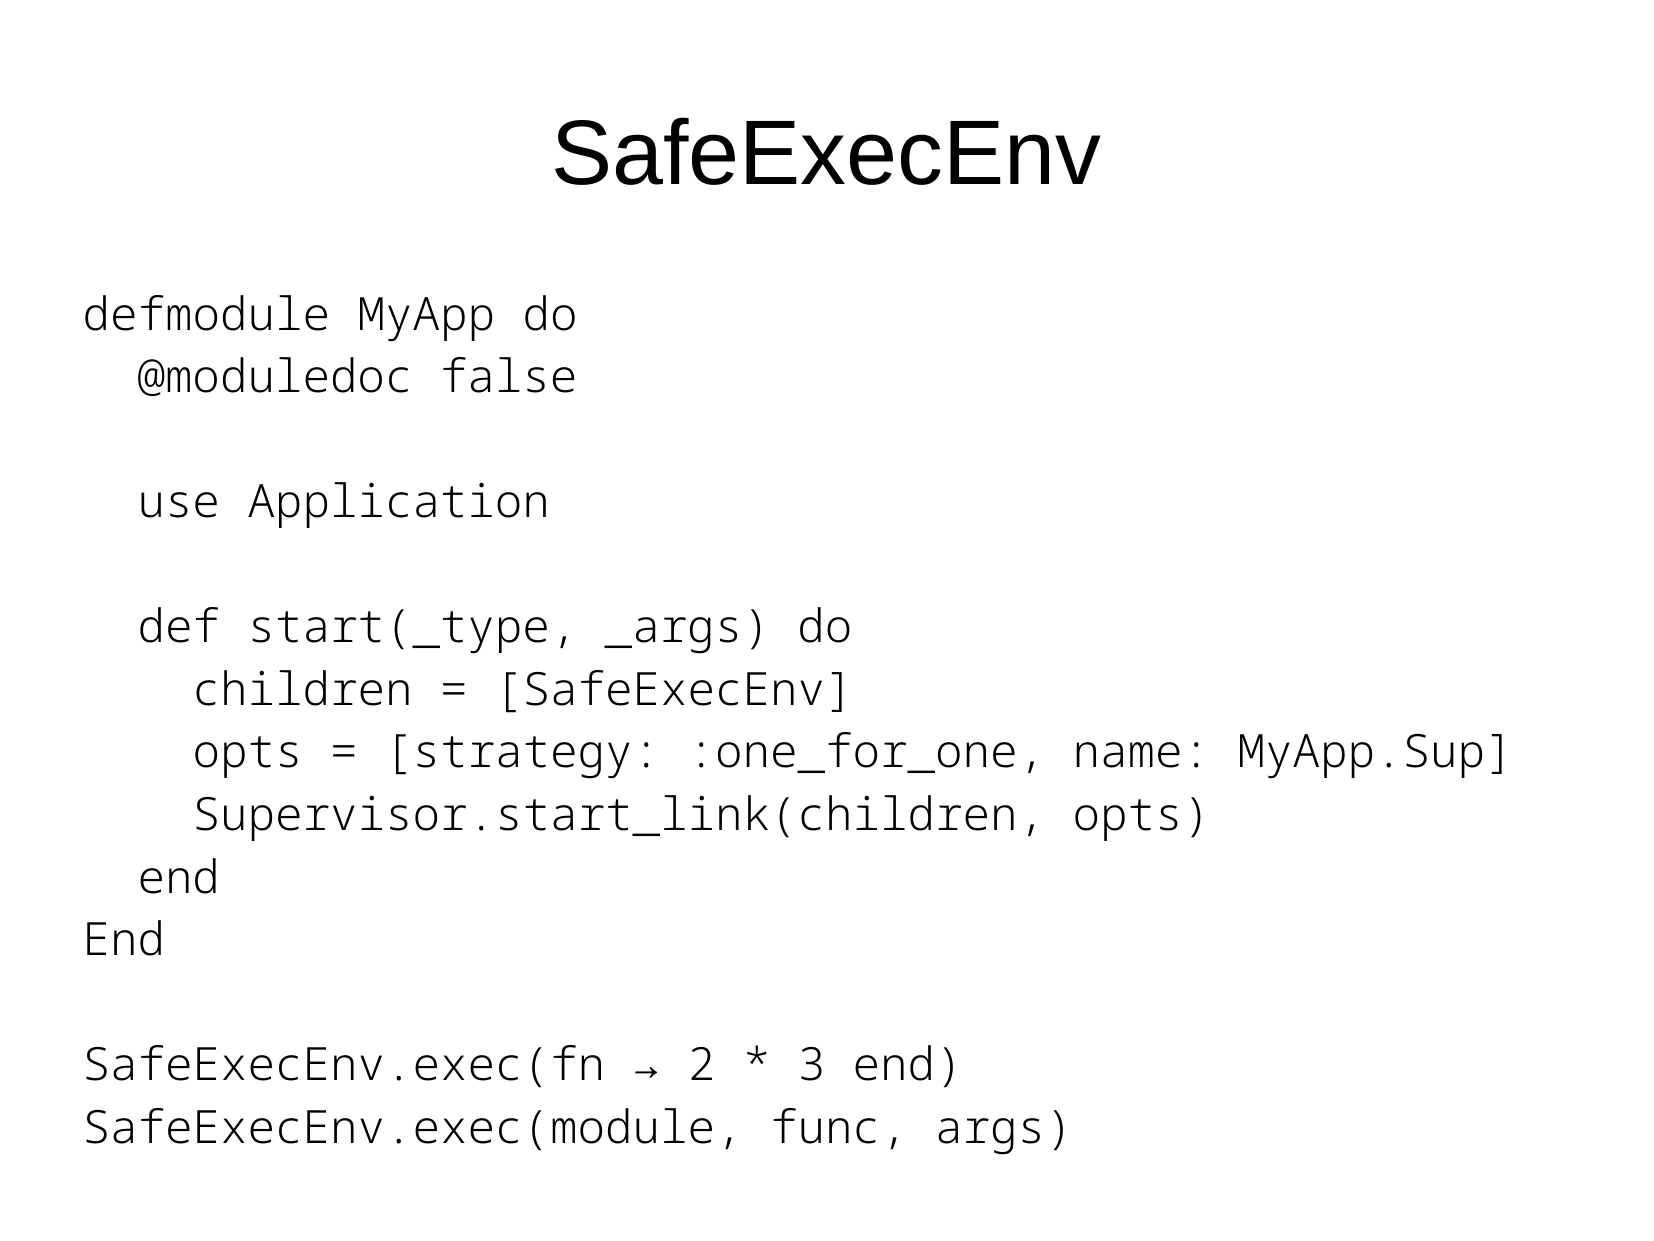

# SafeExecEnv
defmodule MyApp do
 @moduledoc false
 use Application
 def start(_type, _args) do
 children = [SafeExecEnv]
 opts = [strategy: :one_for_one, name: MyApp.Sup]
 Supervisor.start_link(children, opts)
 end
End
SafeExecEnv.exec(fn → 2 * 3 end)
SafeExecEnv.exec(module, func, args)